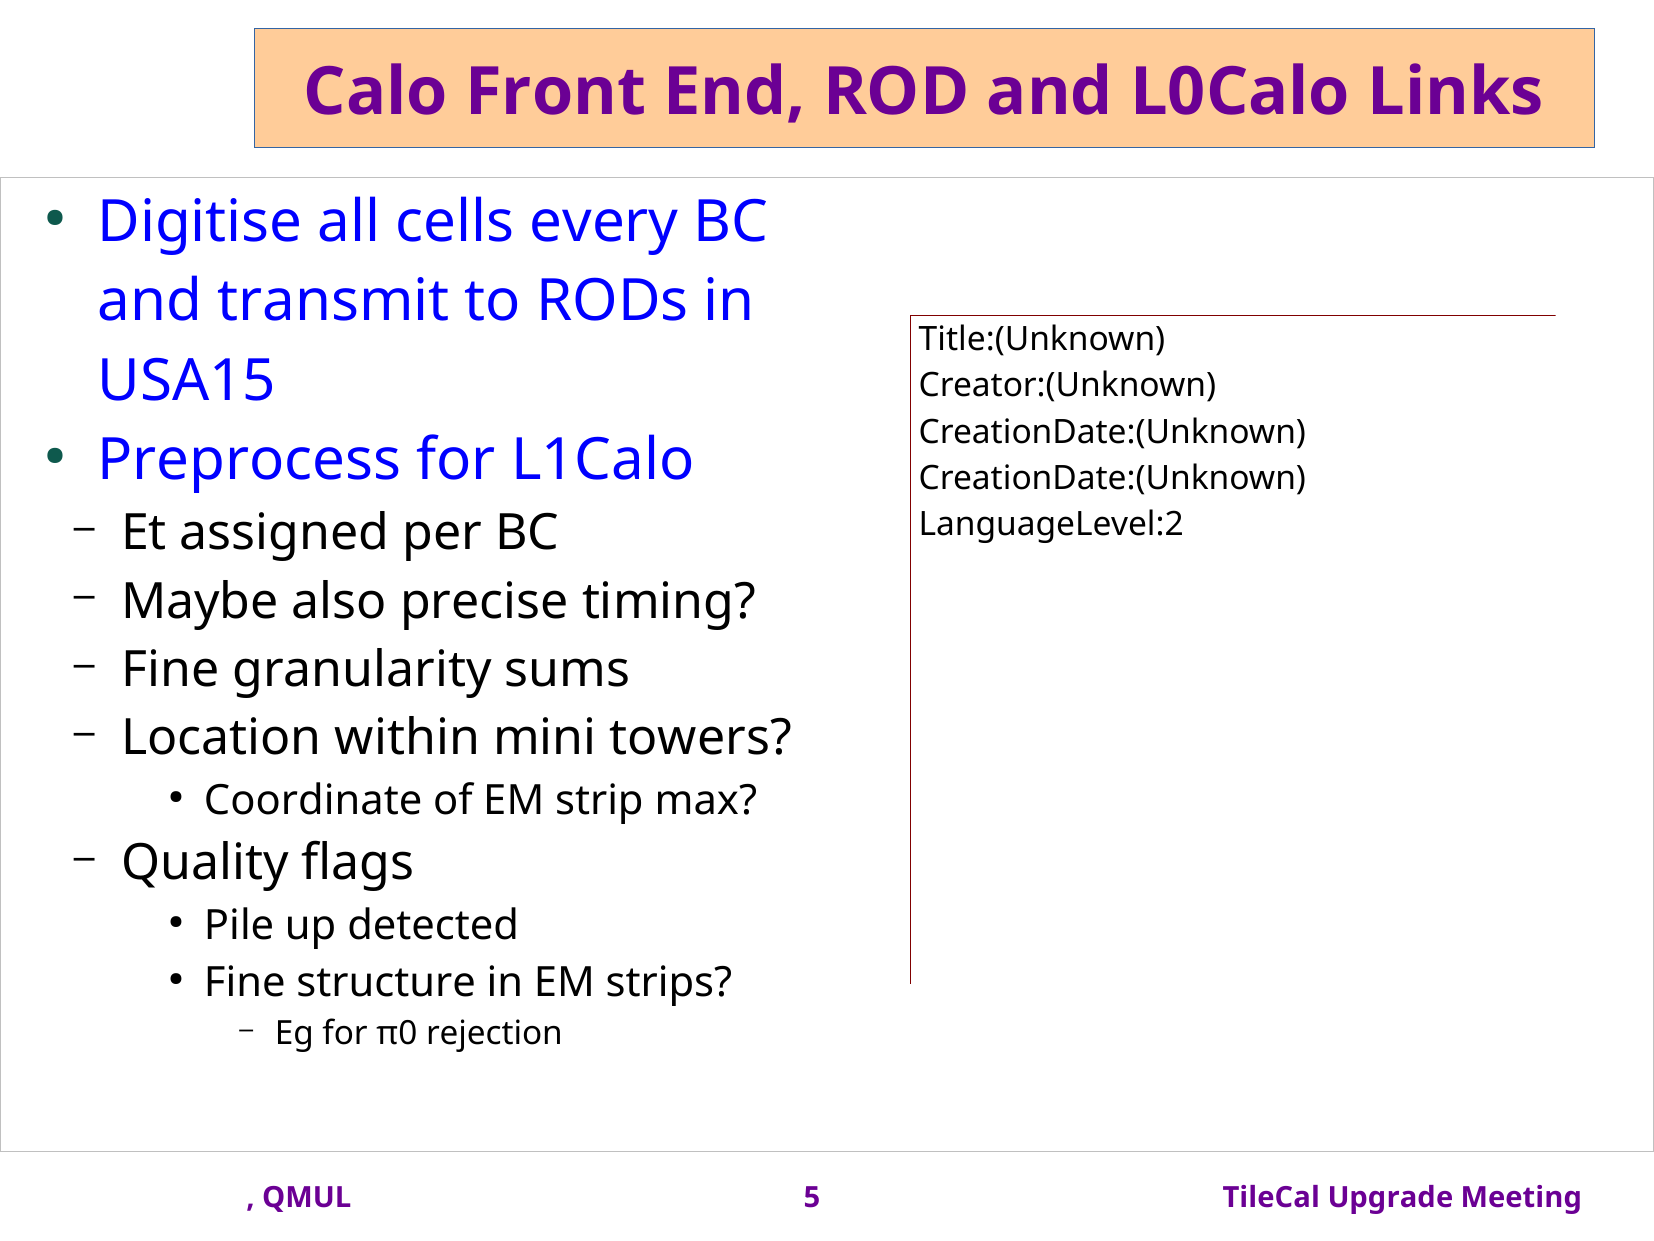

# Calo Front End, ROD and L0Calo Links
Digitise all cells every BC and transmit to RODs in USA15
Preprocess for L1Calo
Et assigned per BC
Maybe also precise timing?
Fine granularity sums
Location within mini towers?
Coordinate of EM strip max?
Quality flags
Pile up detected
Fine structure in EM strips?
Eg for π0 rejection